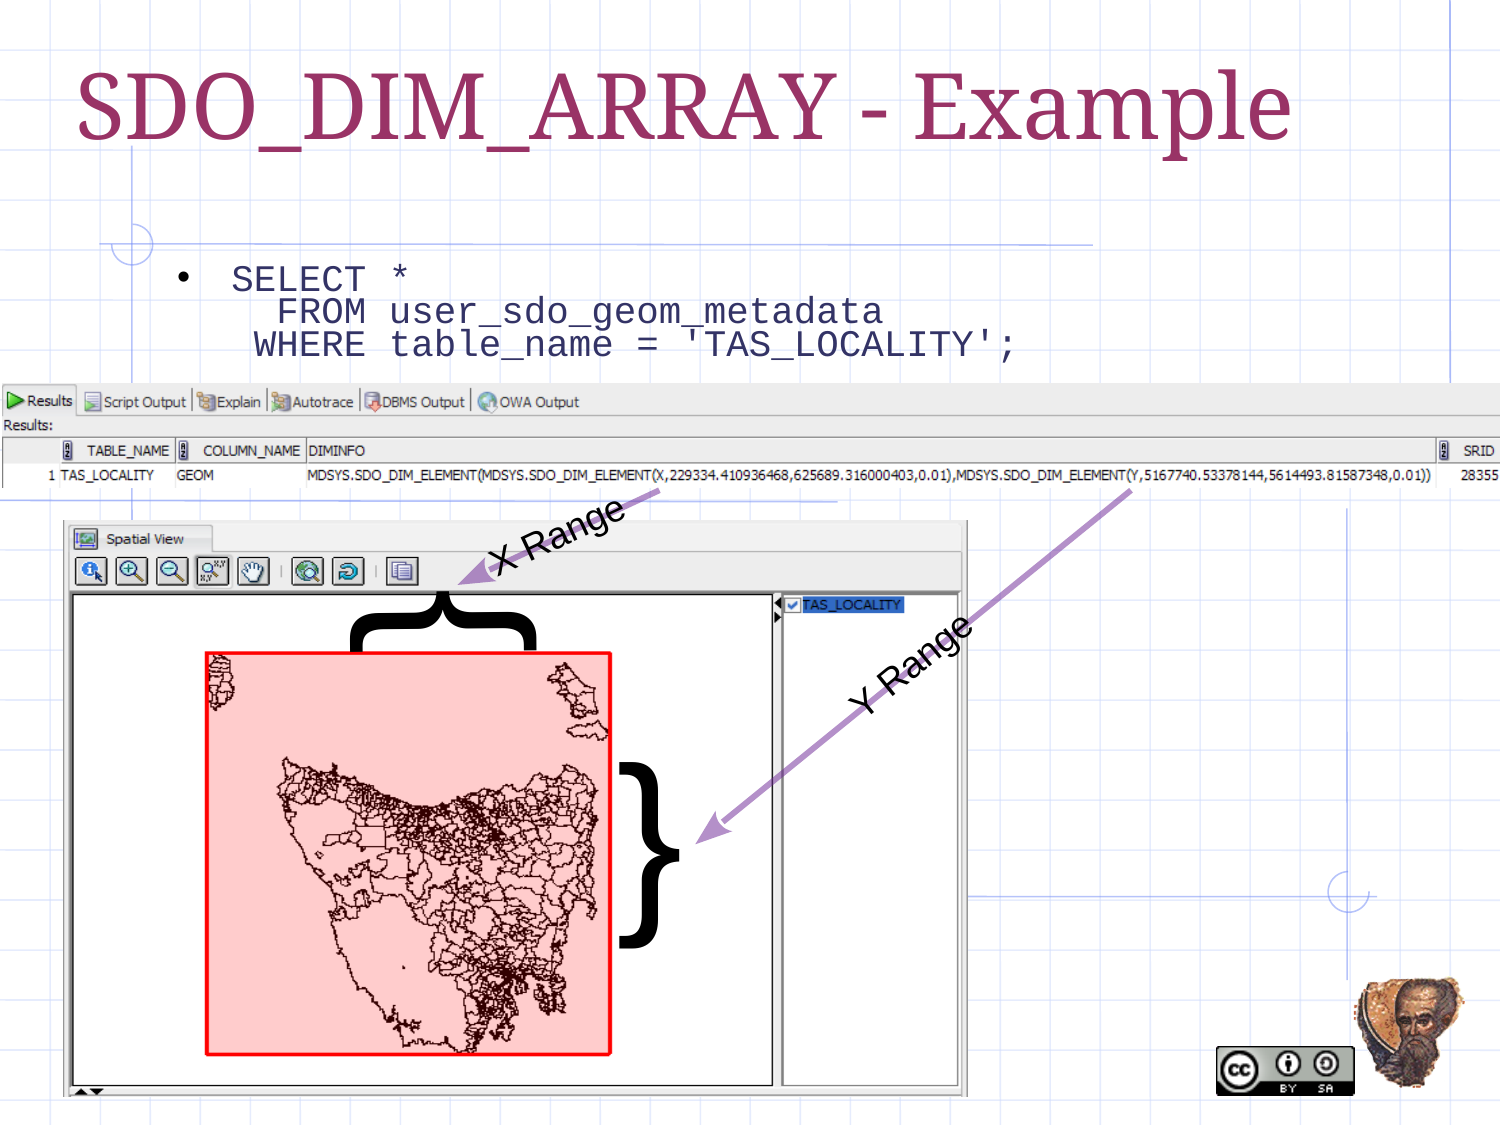

# SDO_DIM_ARRAY - Example
SELECT *
 FROM user_sdo_geom_metadata
 WHERE table_name = 'TAS_LOCALITY';
}
X Range
Y Range
}